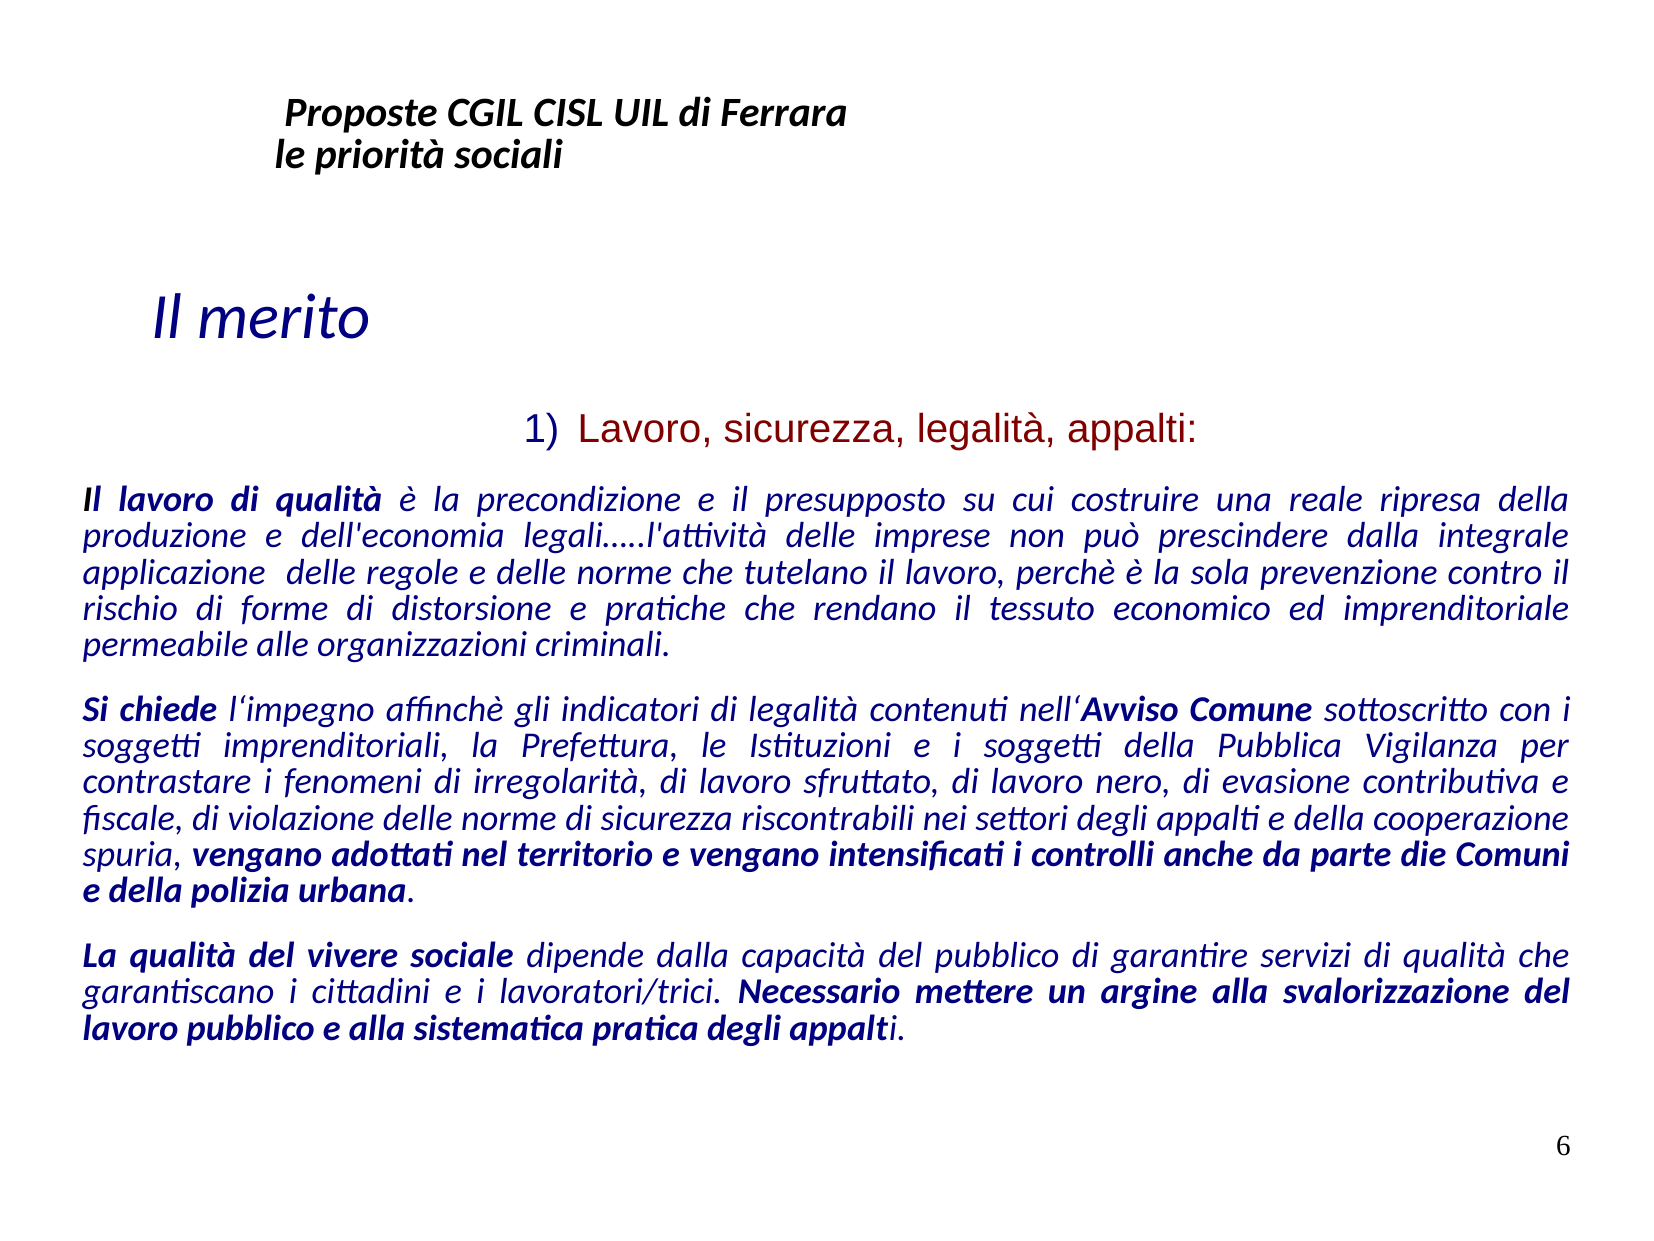

# Proposte CGIL CISL UIL di Ferrara le priorità sociali
Il merito
1) Lavoro, sicurezza, legalità, appalti:
Il lavoro di qualità è la precondizione e il presupposto su cui costruire una reale ripresa della produzione e dell'economia legali…..l'attività delle imprese non può prescindere dalla integrale applicazione delle regole e delle norme che tutelano il lavoro, perchè è la sola prevenzione contro il rischio di forme di distorsione e pratiche che rendano il tessuto economico ed imprenditoriale permeabile alle organizzazioni criminali.
Si chiede l‘impegno affinchè gli indicatori di legalità contenuti nell‘Avviso Comune sottoscritto con i soggetti imprenditoriali, la Prefettura, le Istituzioni e i soggetti della Pubblica Vigilanza per contrastare i fenomeni di irregolarità, di lavoro sfruttato, di lavoro nero, di evasione contributiva e fiscale, di violazione delle norme di sicurezza riscontrabili nei settori degli appalti e della cooperazione spuria, vengano adottati nel territorio e vengano intensificati i controlli anche da parte die Comuni e della polizia urbana.
La qualità del vivere sociale dipende dalla capacità del pubblico di garantire servizi di qualità che garantiscano i cittadini e i lavoratori/trici. Necessario mettere un argine alla svalorizzazione del lavoro pubblico e alla sistematica pratica degli appalti.
6